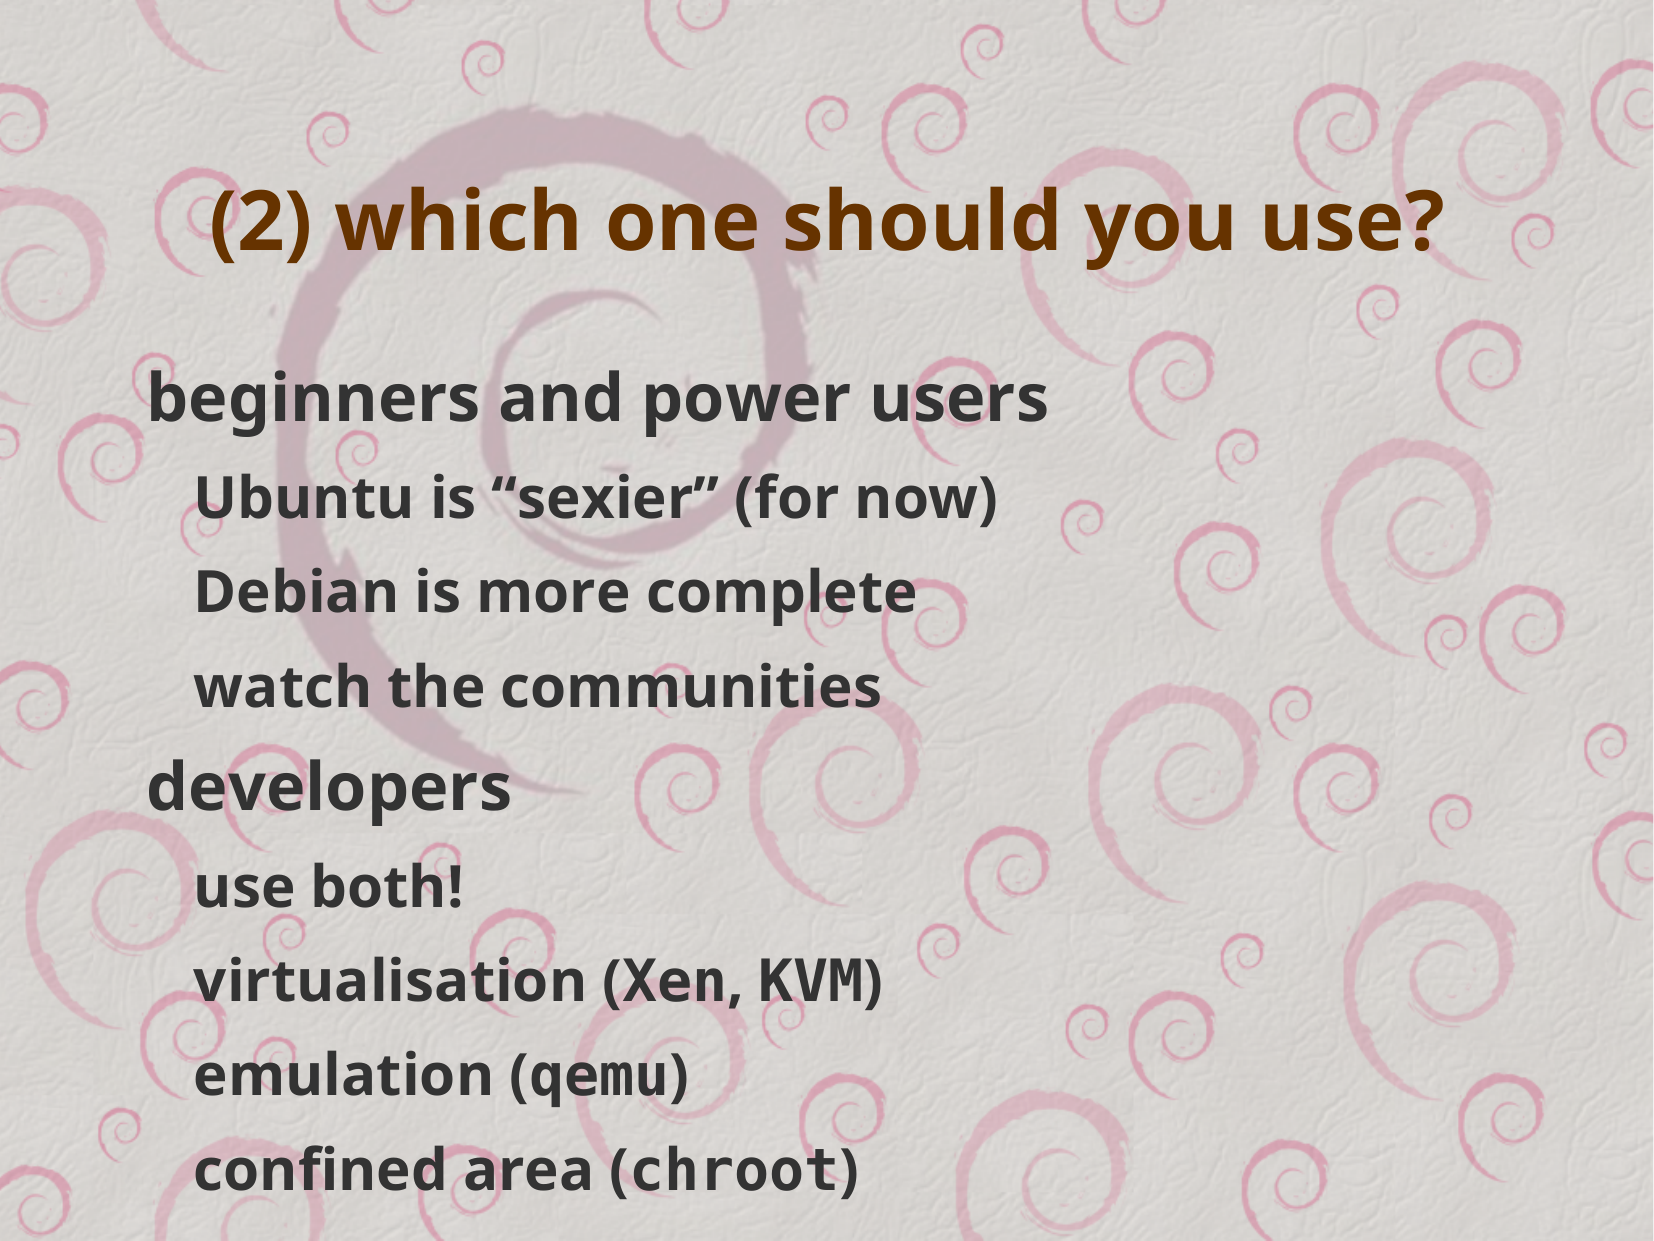

# (2) which one should you use?
beginners and power users
Ubuntu is “sexier” (for now)
Debian is more complete
watch the communities
developers
use both!
virtualisation (Xen, KVM)
emulation (qemu)
confined area (chroot)